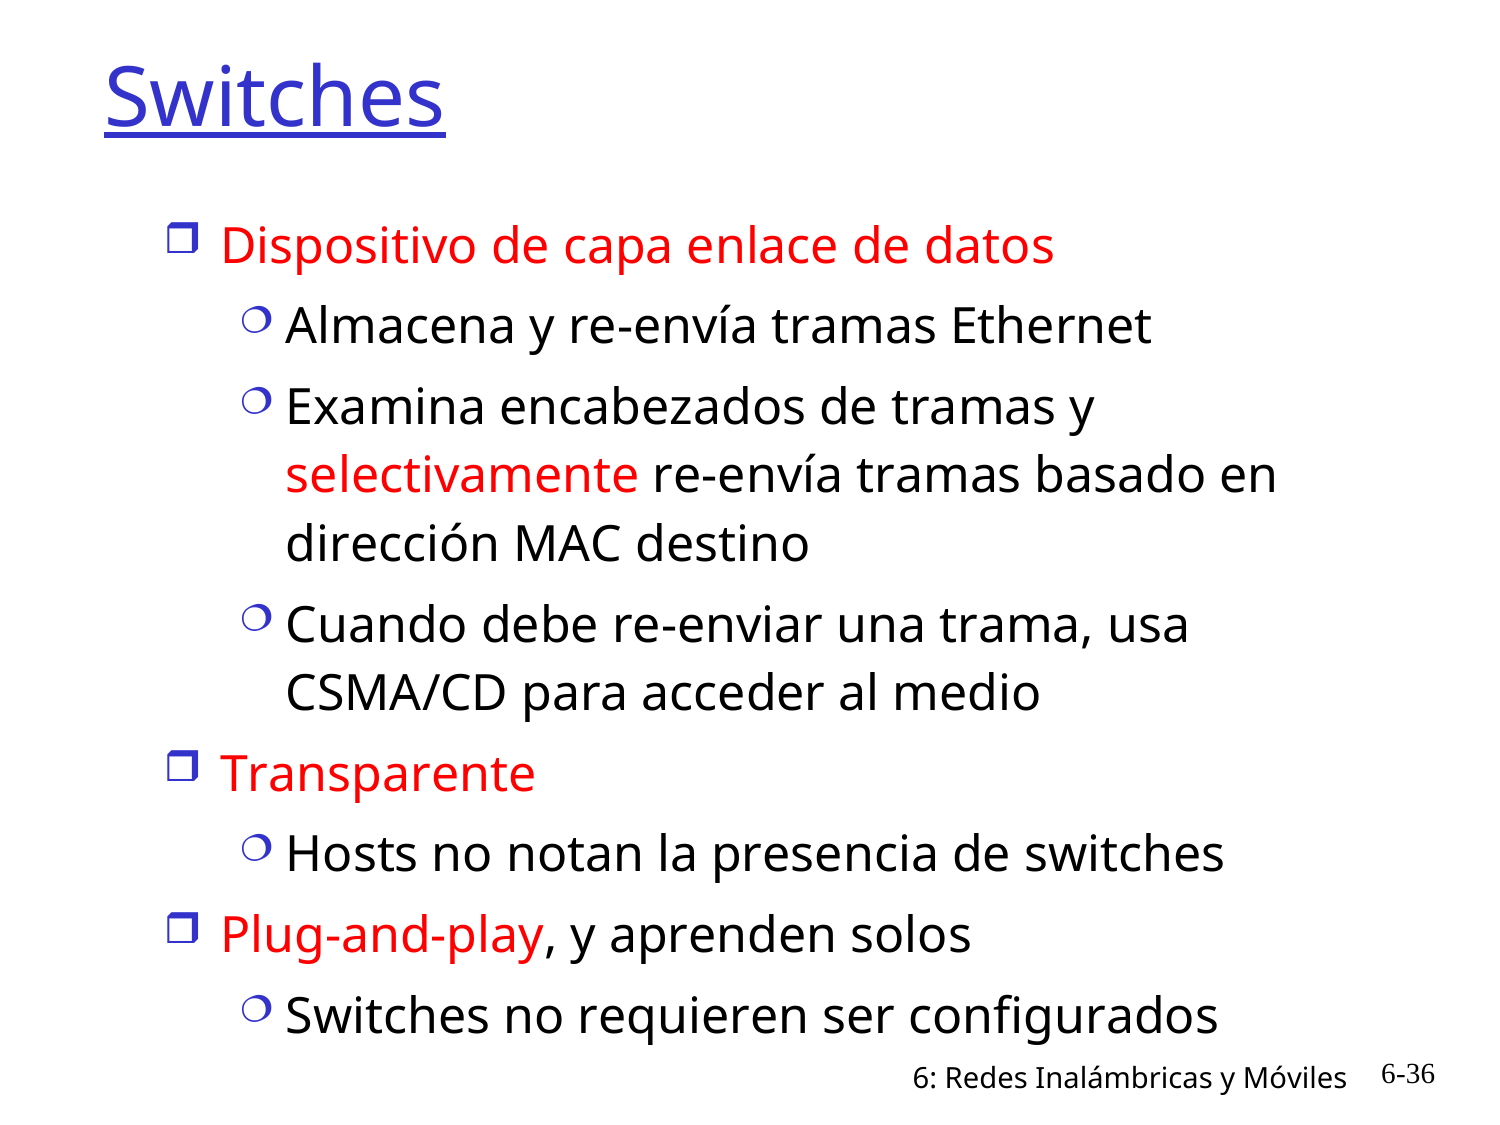

# Switches
Dispositivo de capa enlace de datos
Almacena y re-envía tramas Ethernet
Examina encabezados de tramas y selectivamente re-envía tramas basado en dirección MAC destino
Cuando debe re-enviar una trama, usa CSMA/CD para acceder al medio
Transparente
Hosts no notan la presencia de switches
Plug-and-play, y aprenden solos
Switches no requieren ser configurados
36